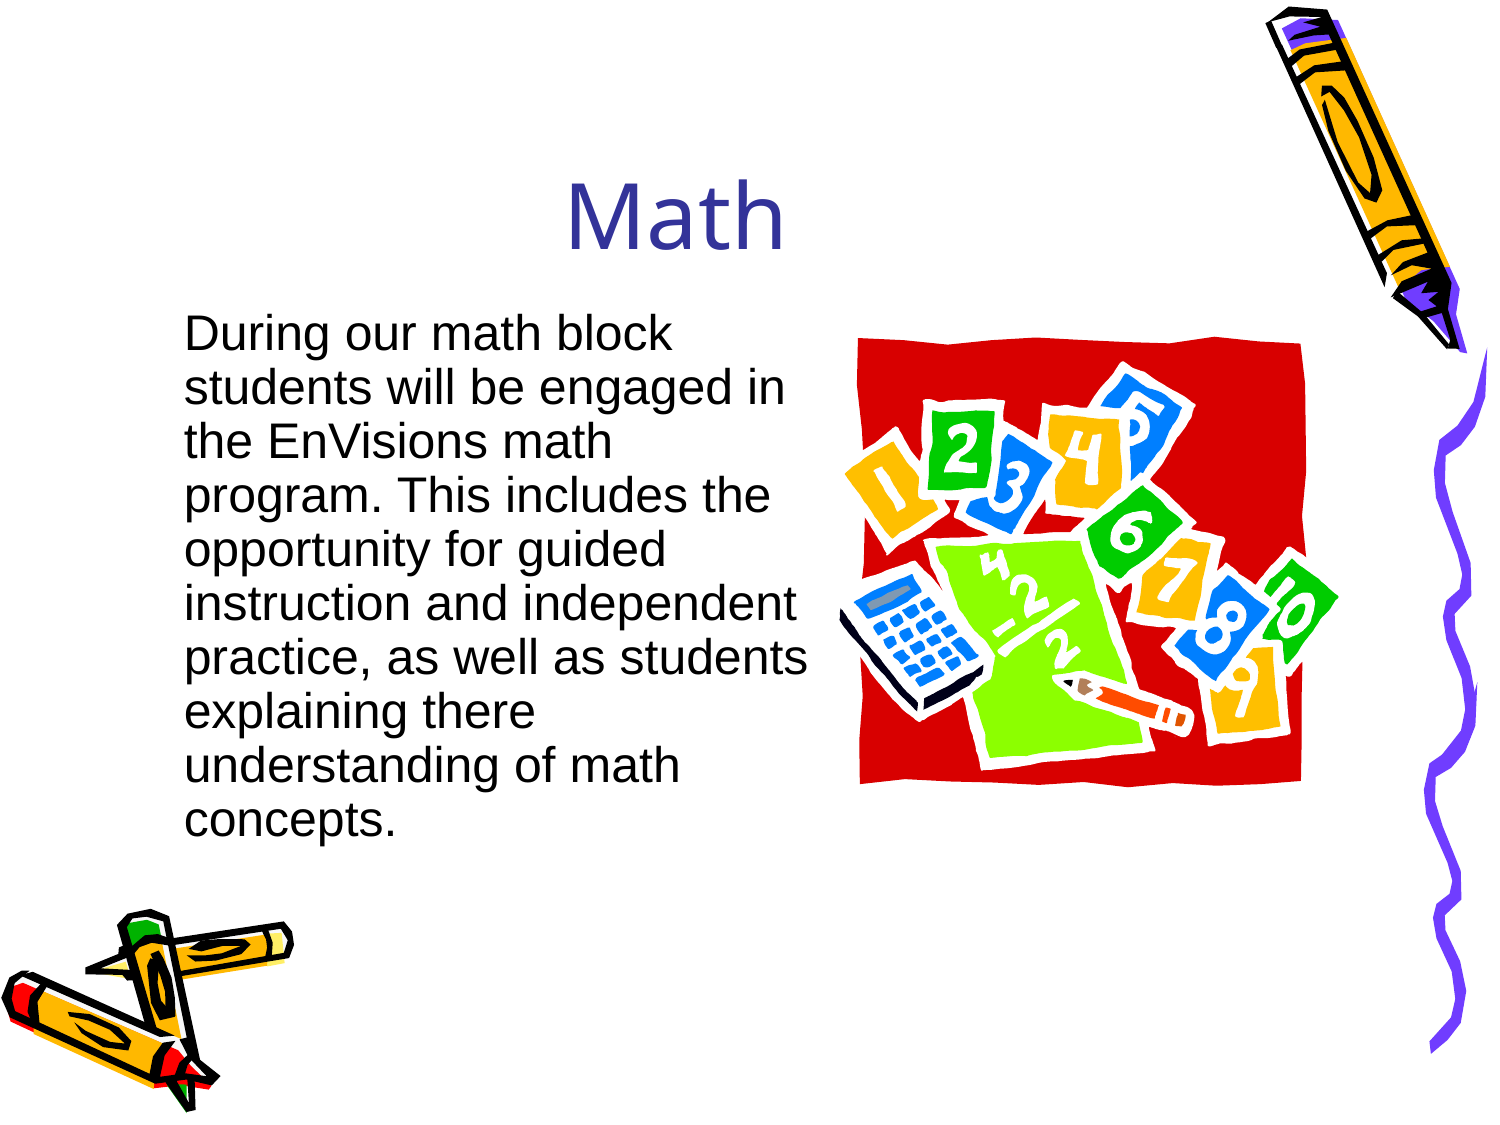

# Math
	During our math block students will be engaged in the EnVisions math program. This includes the opportunity for guided instruction and independent practice, as well as students explaining there understanding of math concepts.